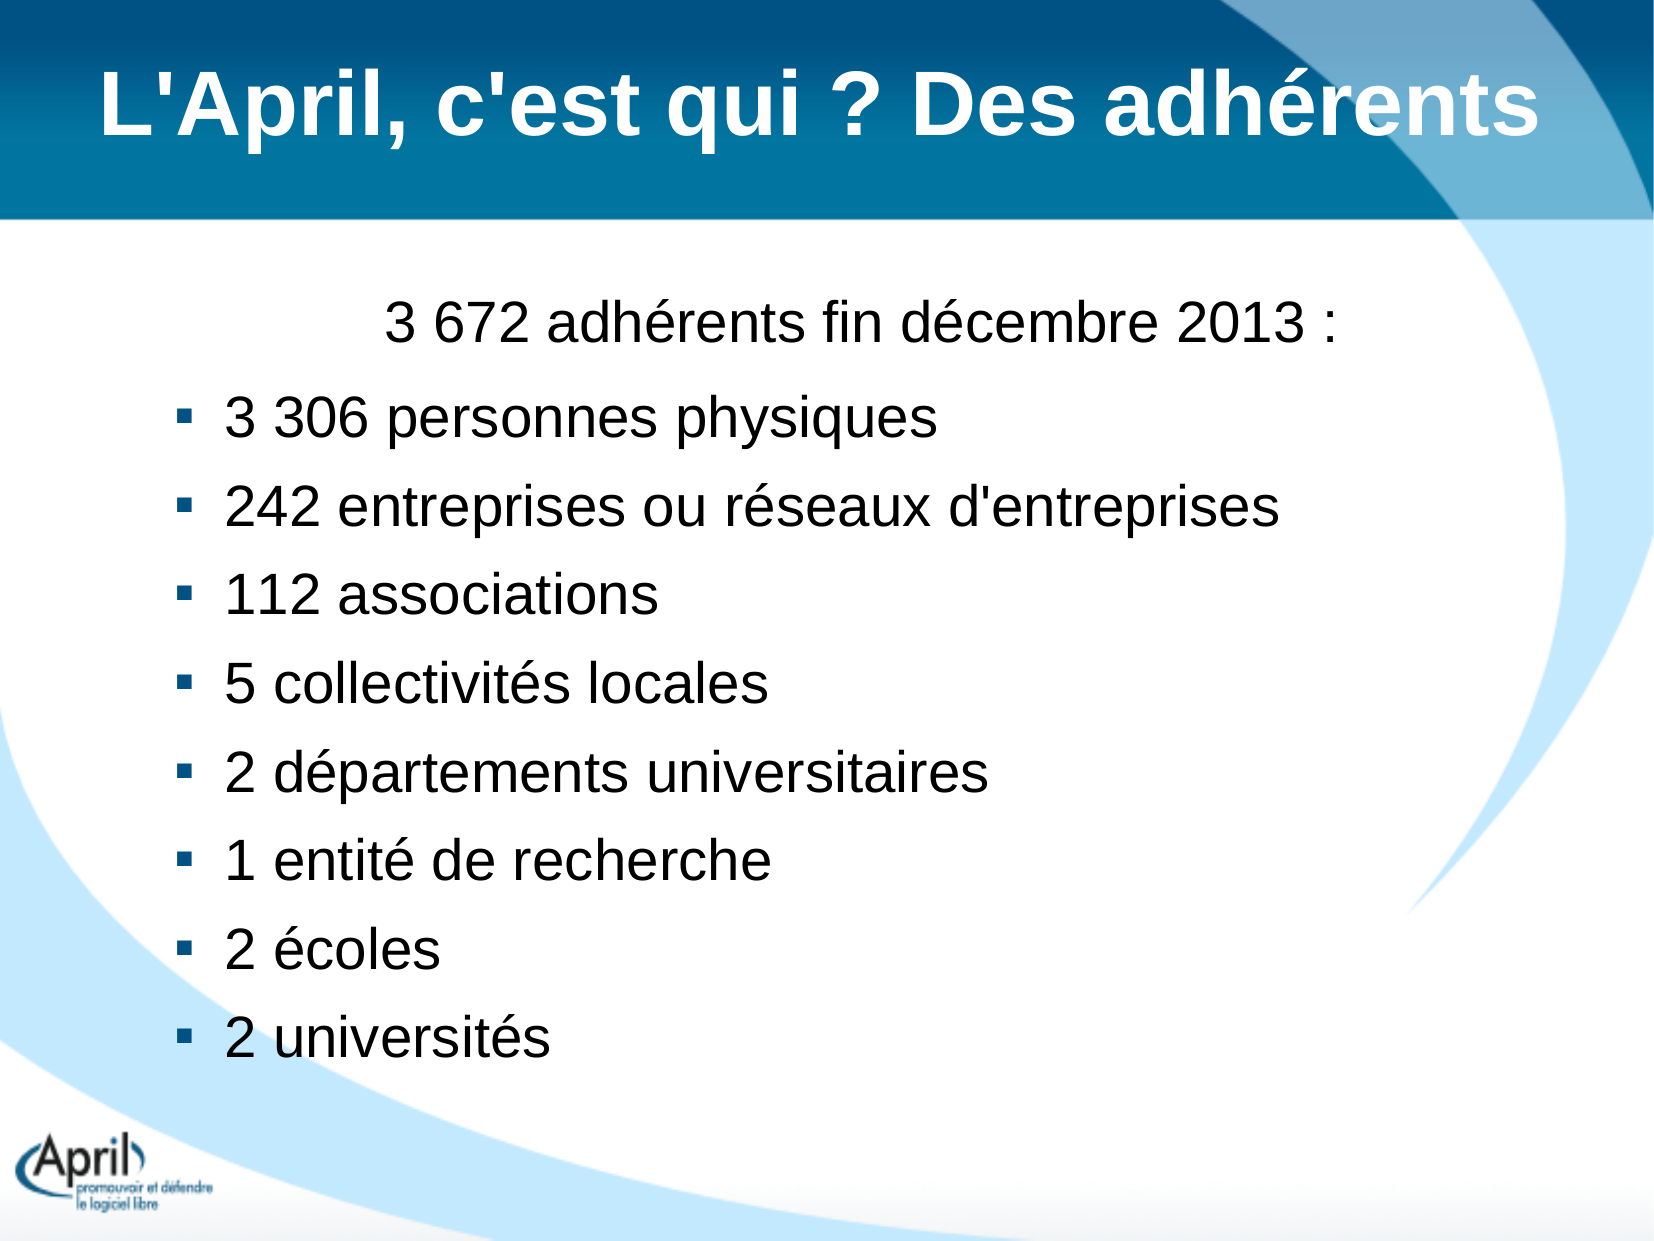

# L'April, c'est qui ? Des adhérents
3 672 adhérents fin décembre 2013 :
3 306 personnes physiques
242 entreprises ou réseaux d'entreprises
112 associations
5 collectivités locales
2 départements universitaires
1 entité de recherche
2 écoles
2 universités